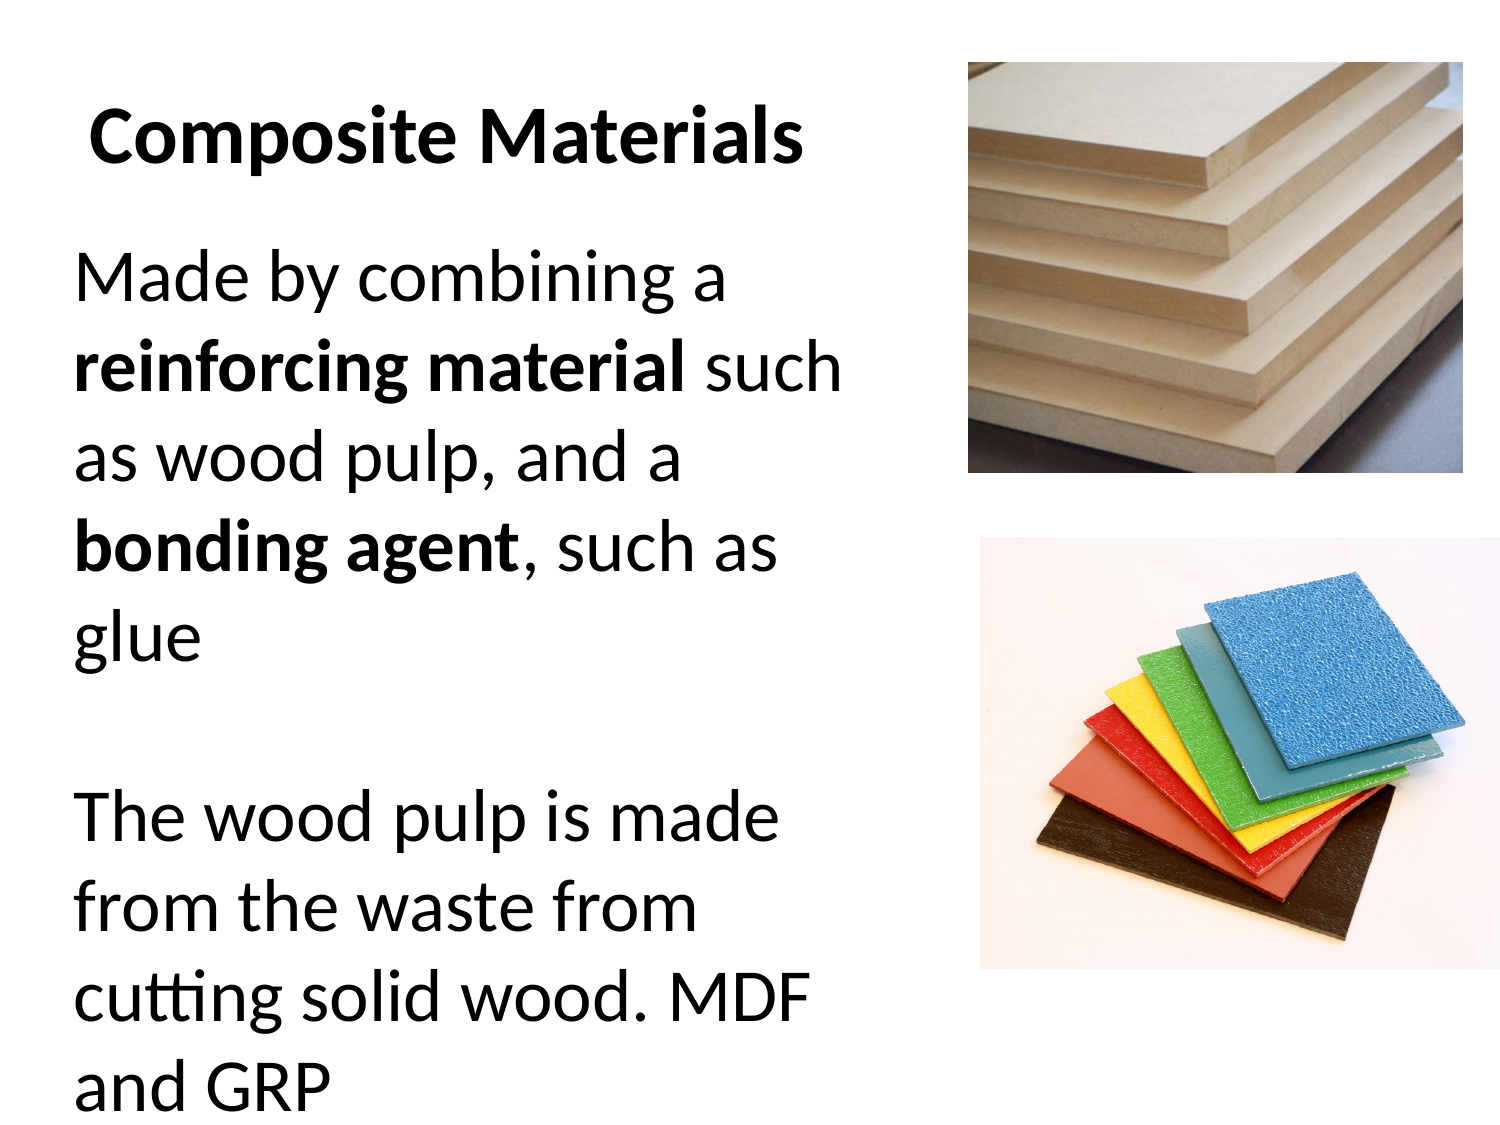

Composite Materials
Made by combining a reinforcing material such as wood pulp, and a bonding agent, such as glue
The wood pulp is made from the waste from cutting solid wood. MDF and GRP